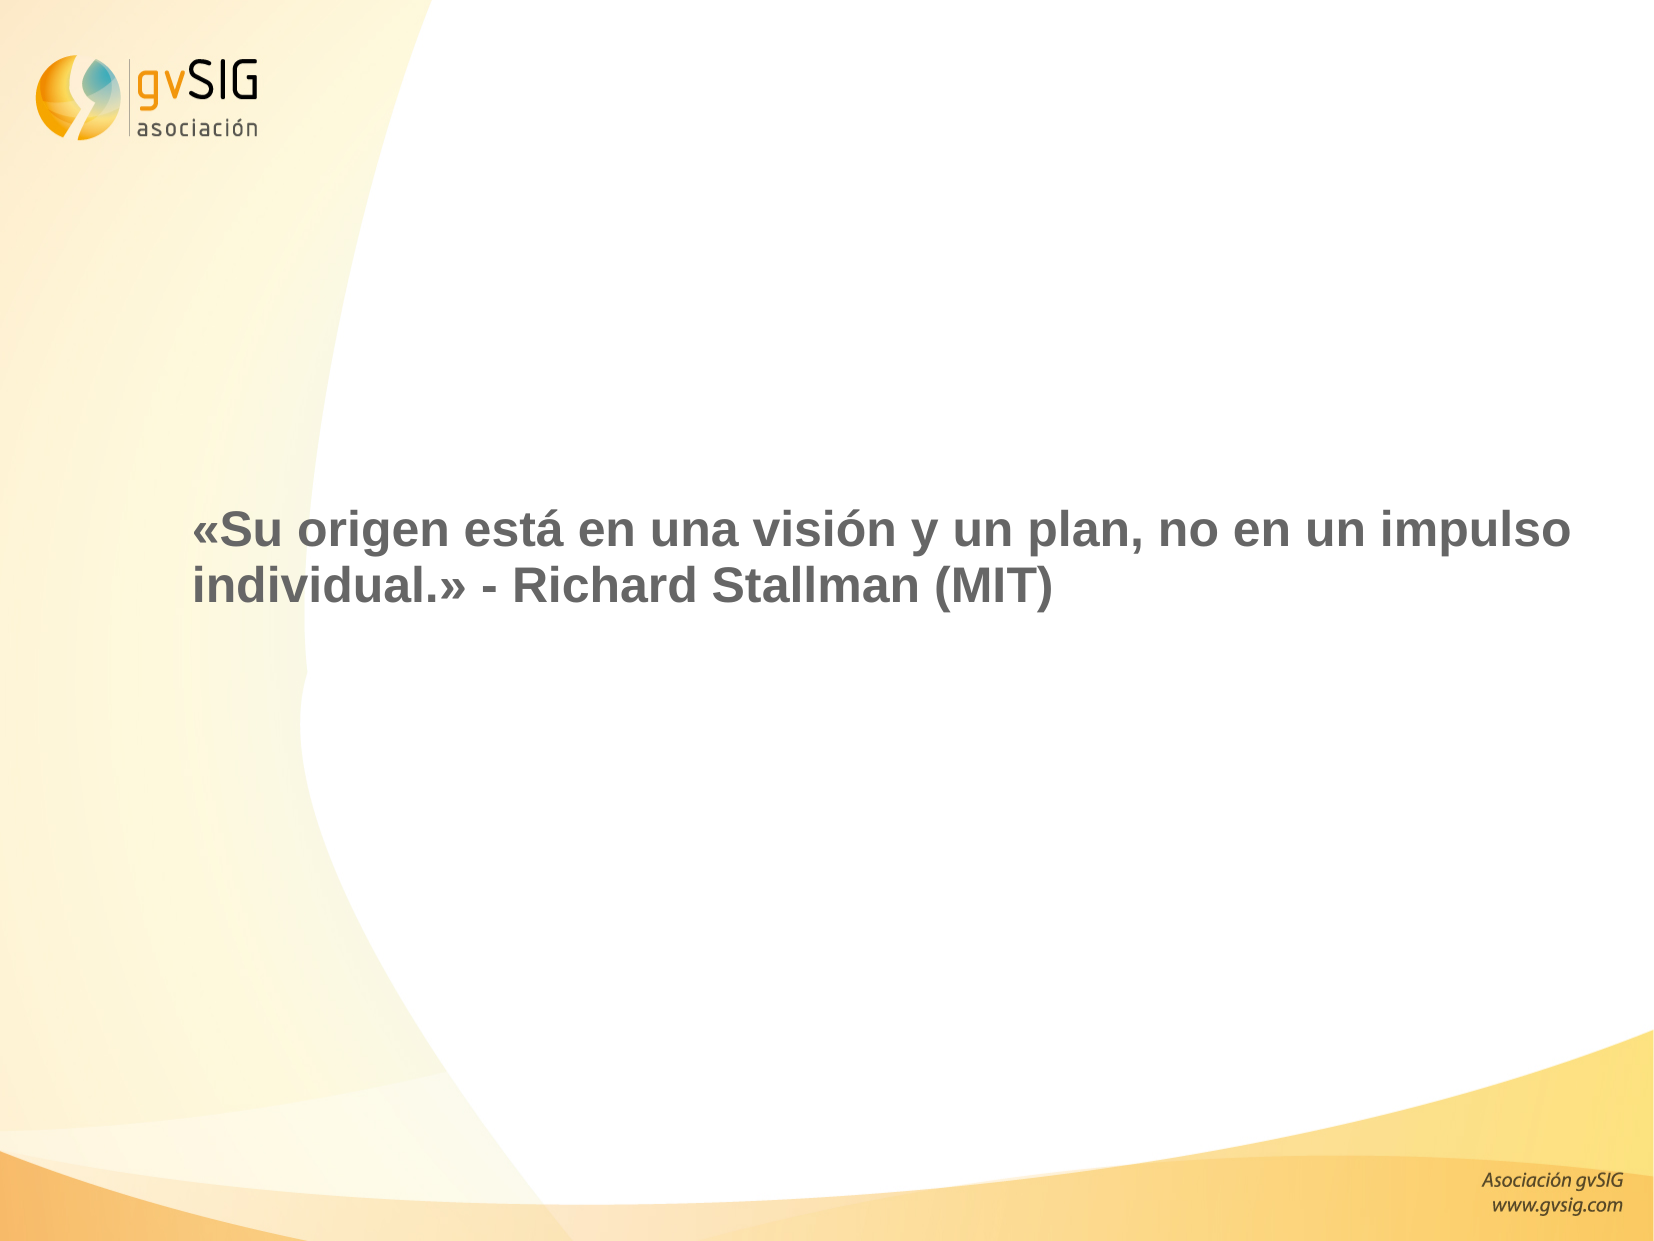

«Su origen está en una visión y un plan, no en un impulso individual.» - Richard Stallman (MIT)